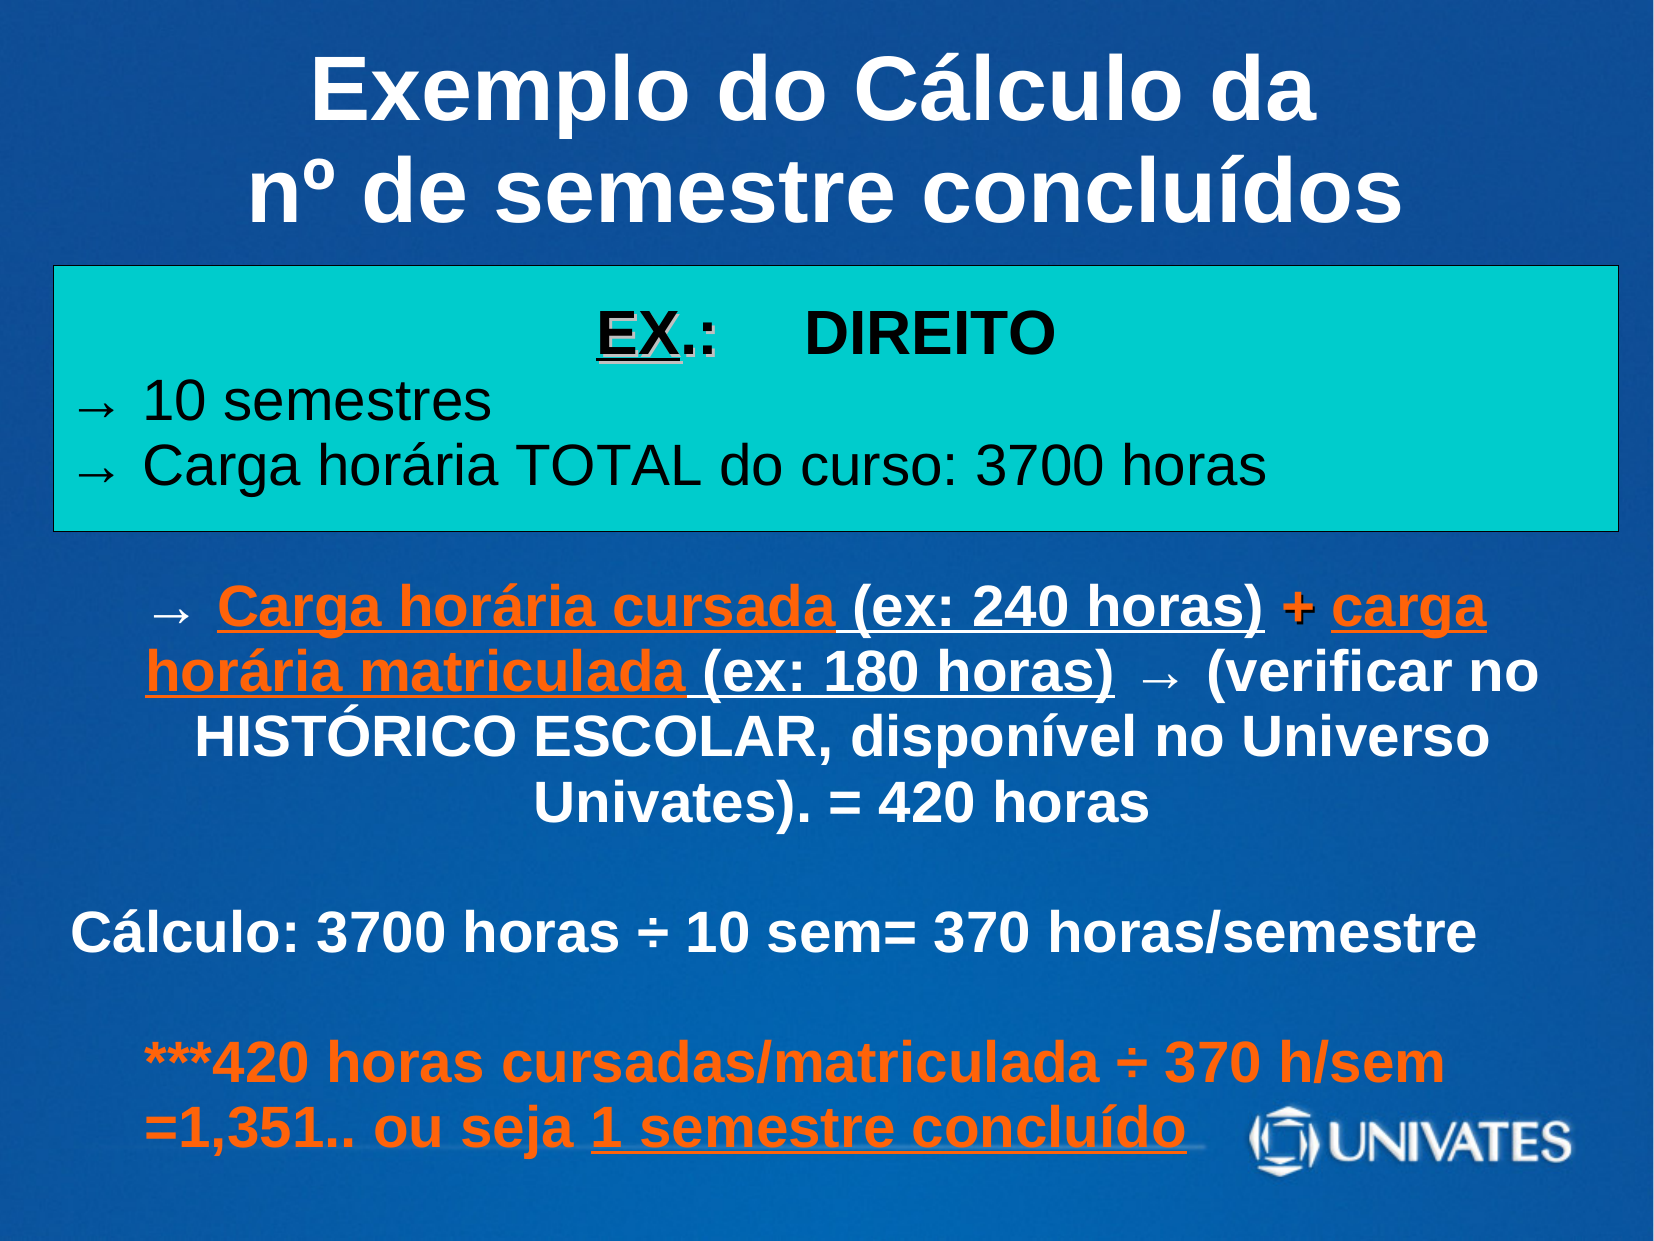

# Exemplo do Cálculo da nº de semestre concluídos
EX.: DIREITO
→ 10 semestres
→ Carga horária TOTAL do curso: 3700 horas
→ Carga horária cursada (ex: 240 horas) + carga horária matriculada (ex: 180 horas) → (verificar no HISTÓRICO ESCOLAR, disponível no Universo Univates). = 420 horas
Cálculo: 3700 horas ÷ 10 sem= 370 horas/semestre
		***420 horas cursadas/matriculada ÷ 370 h/sem
		=1,351.. ou seja 1 semestre concluído